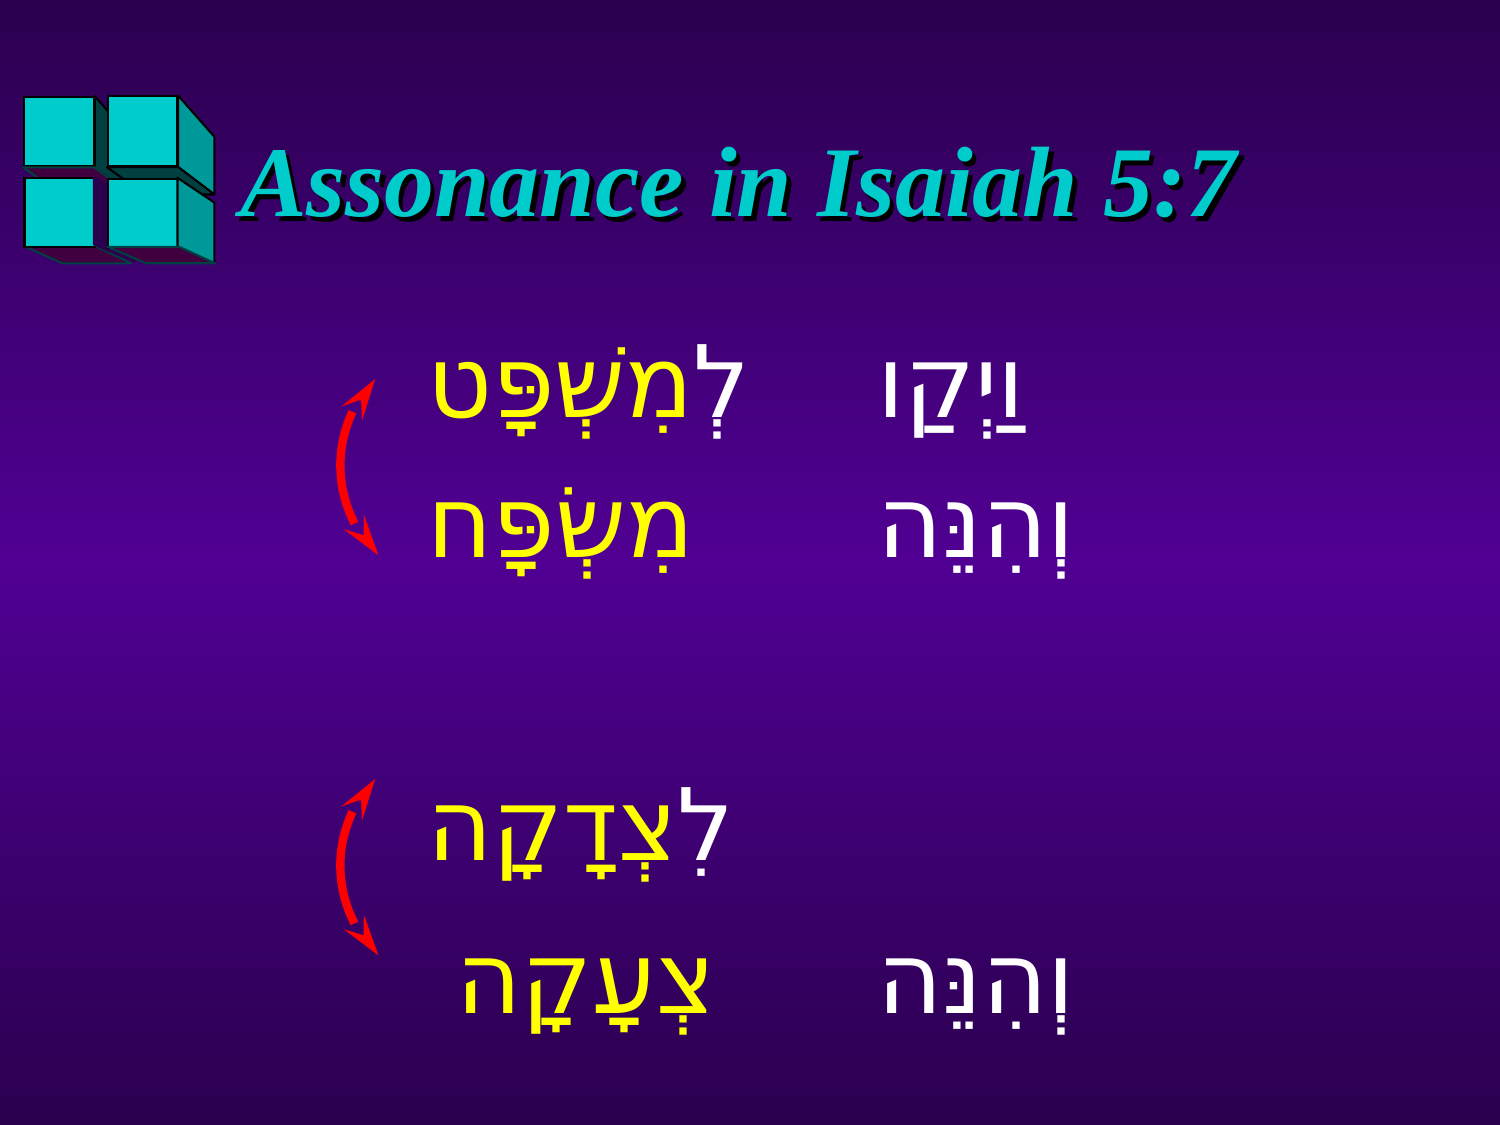

# Assonance in Isaiah 5:7
		לְמִשְׁפָּט	וַיְקַו
		מִשְׂפָּח		וְהִנֵּה
		לִצְדָקָה
		צְעָקָה 		 וְהִנֵּה